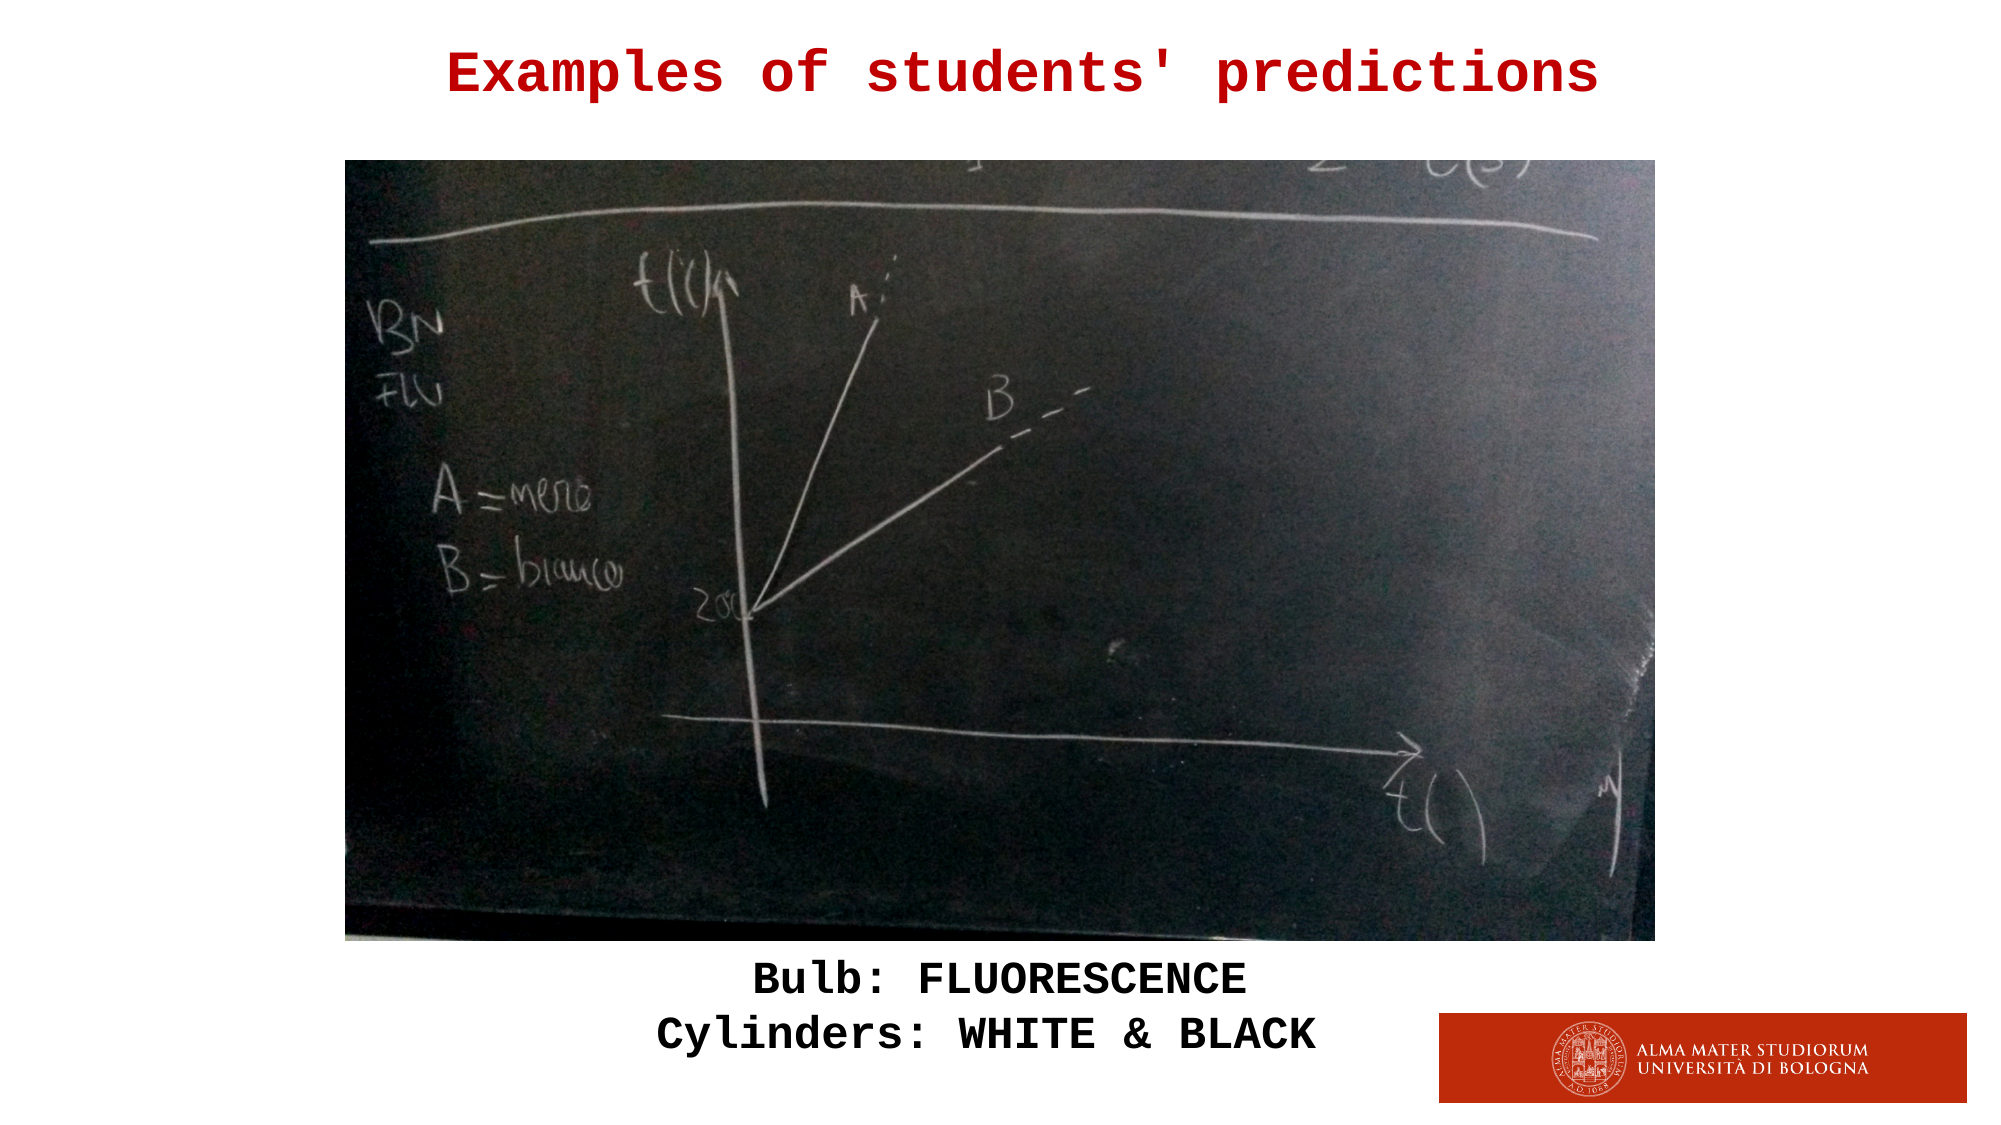

Examples of students' predictions
Bulb: FLUORESCENCE
Cylinders: WHITE & BLACK